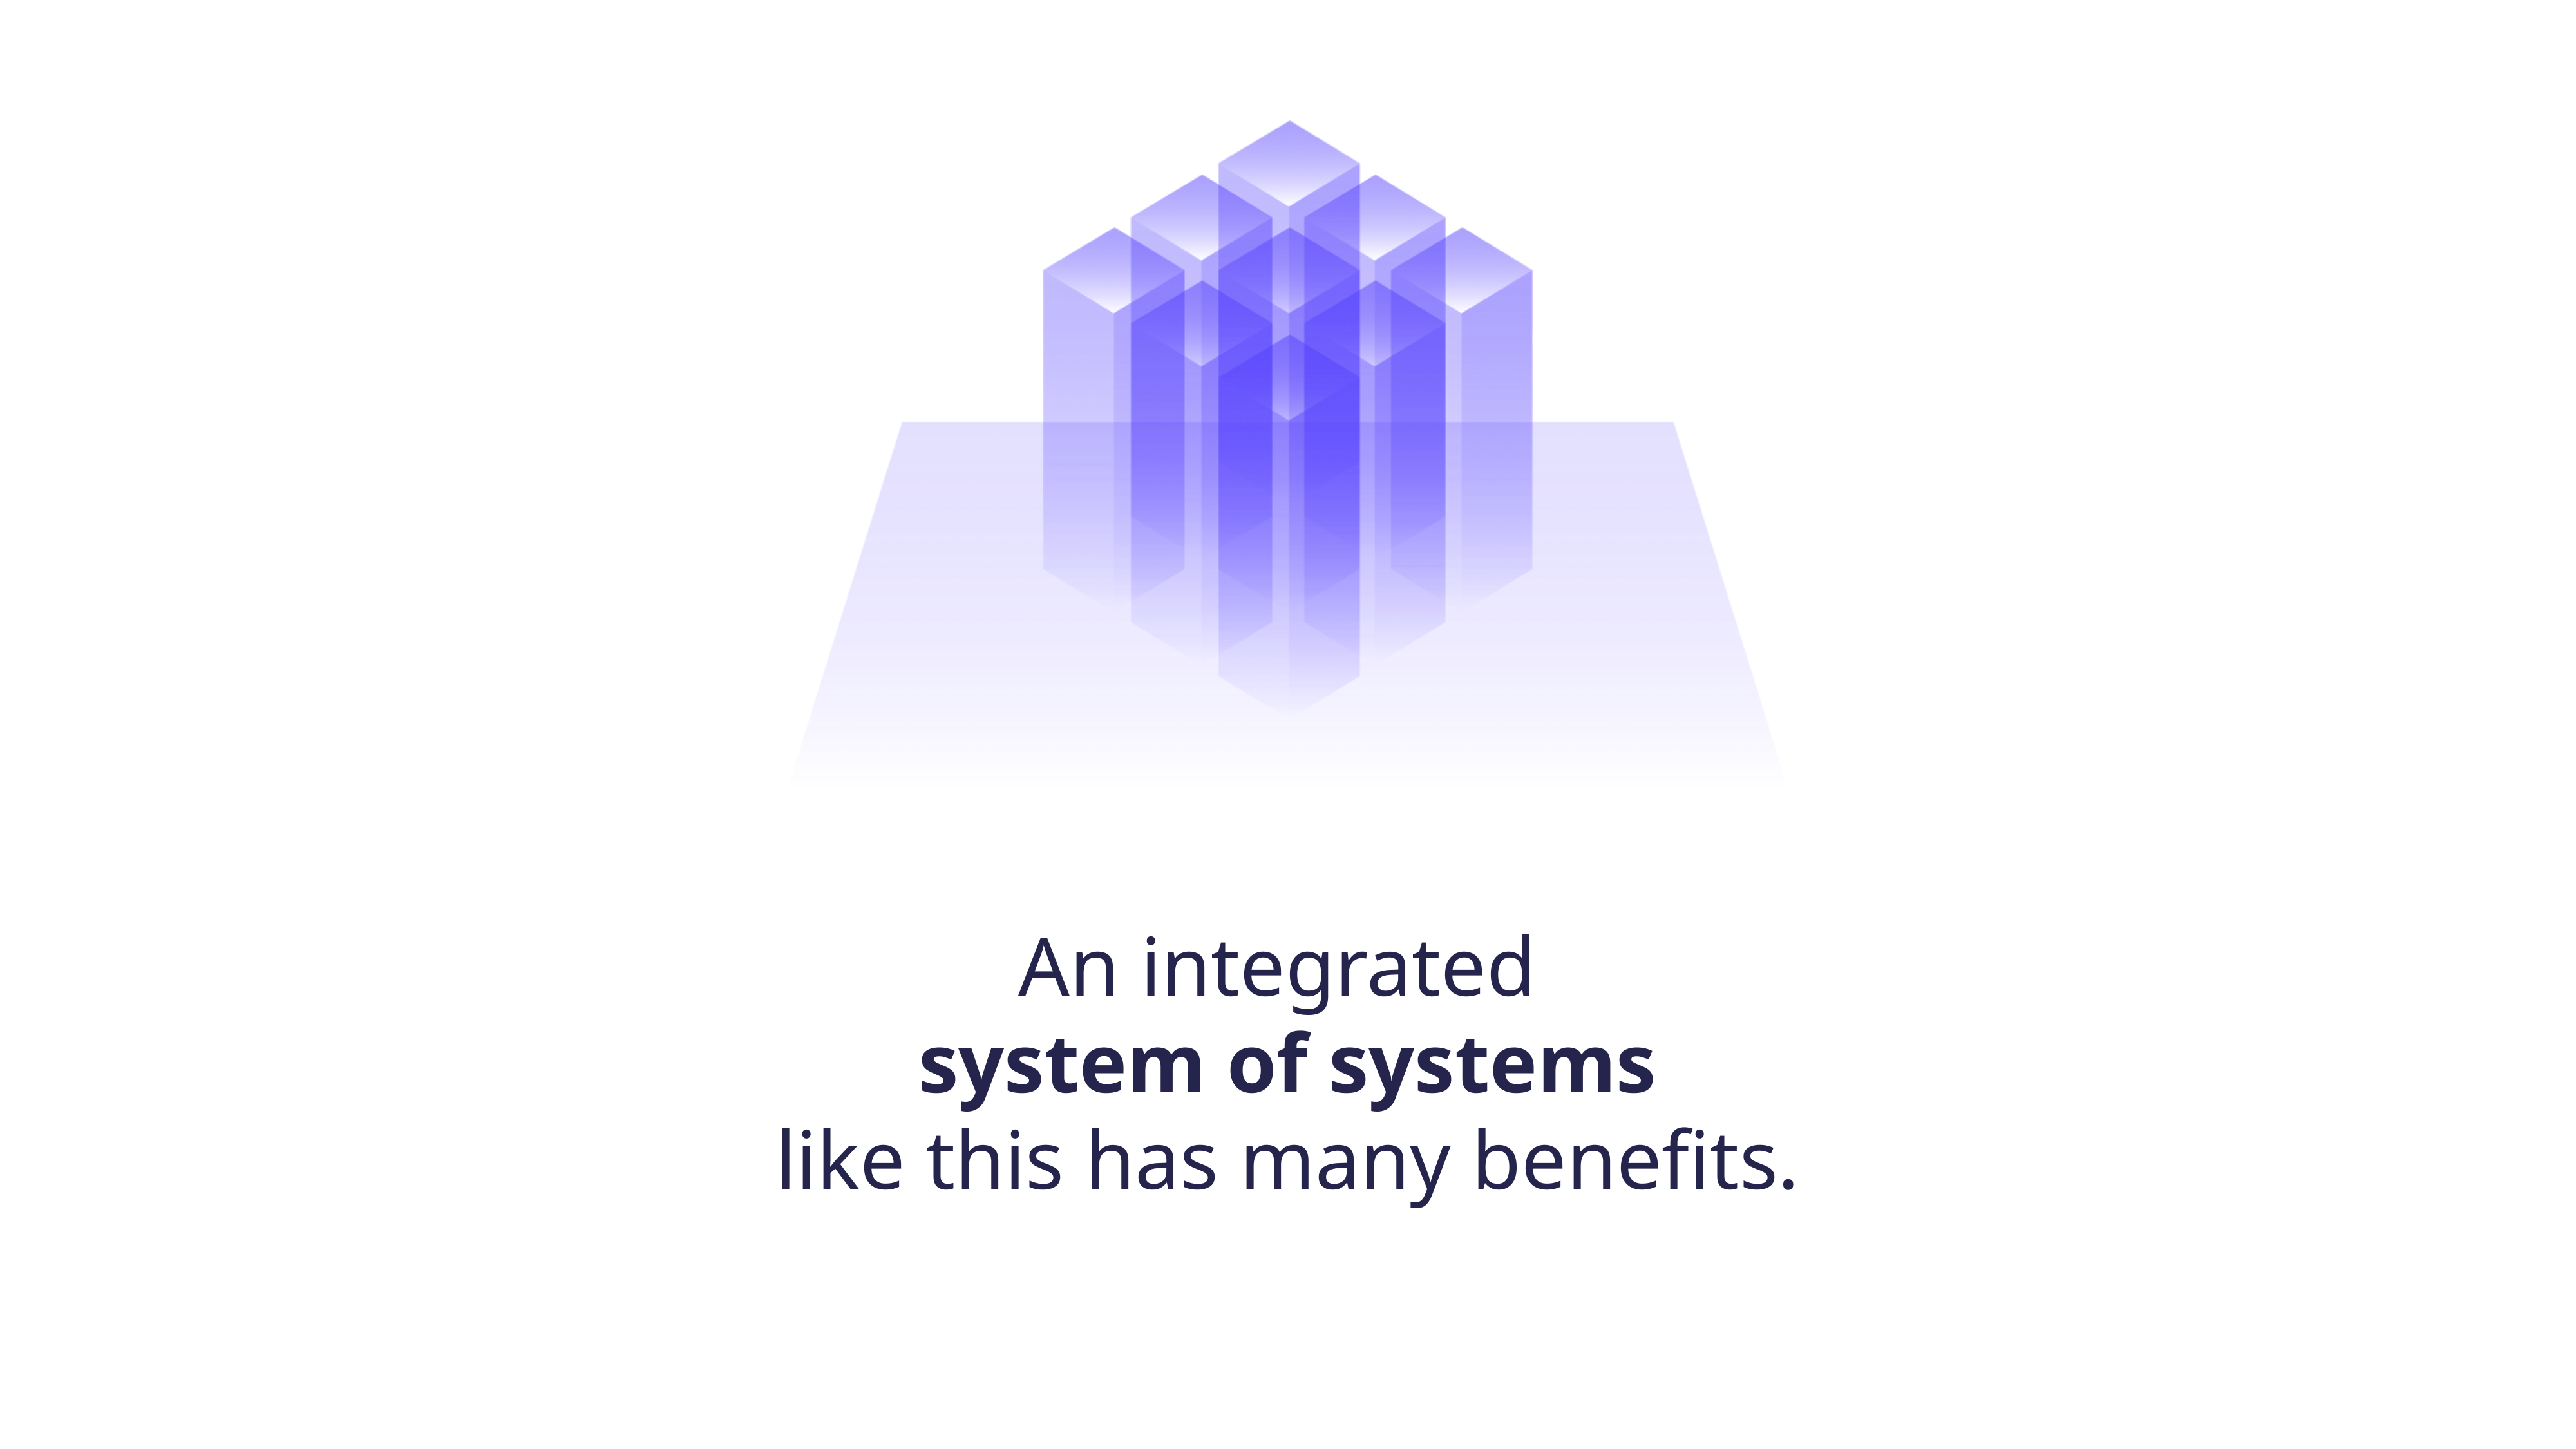

# An integrated system of systems like this has many benefits.